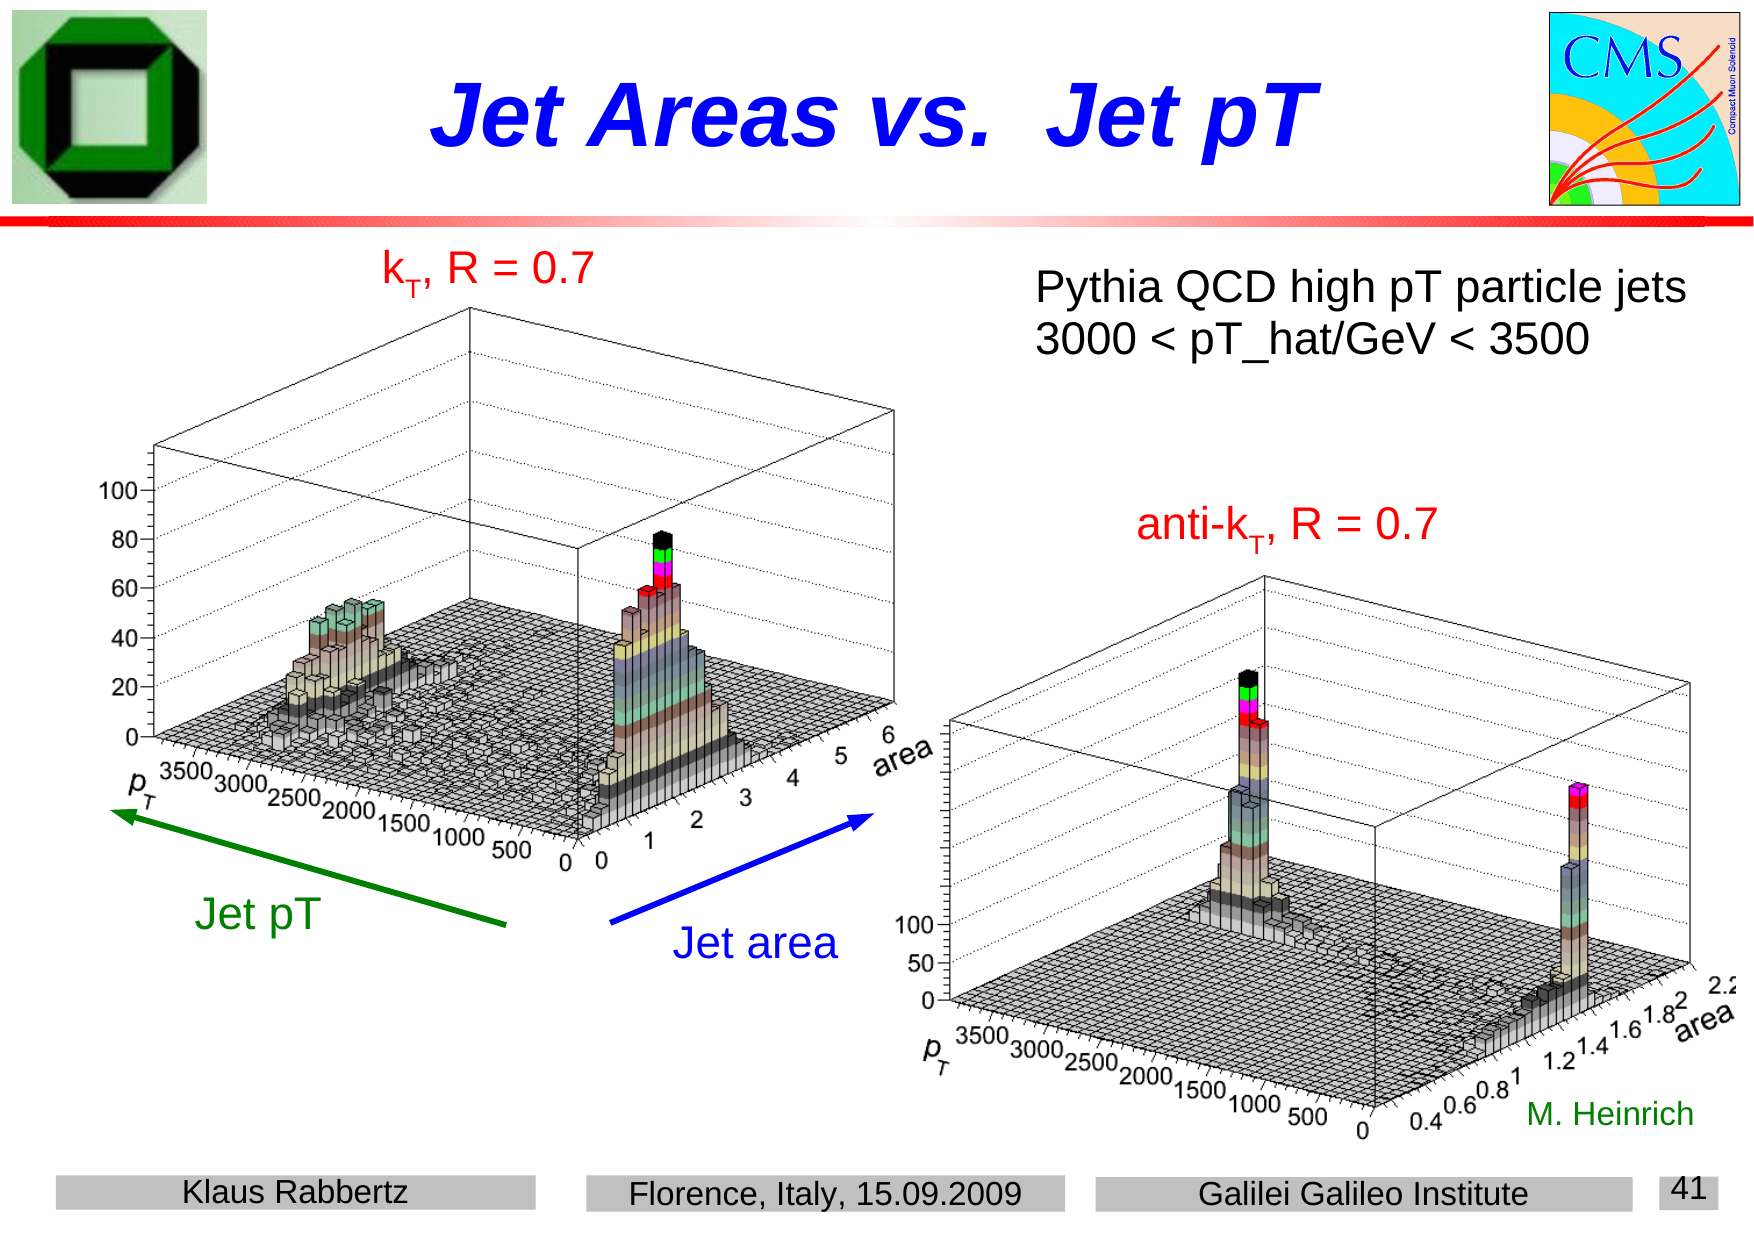

# Jet Areas vs. Jet pT
kT, R = 0.7
Pythia QCD high pT particle jets
3000 < pT_hat/GeV < 3500
anti-kT, R = 0.7
Jet pT
Jet area
M. Heinrich